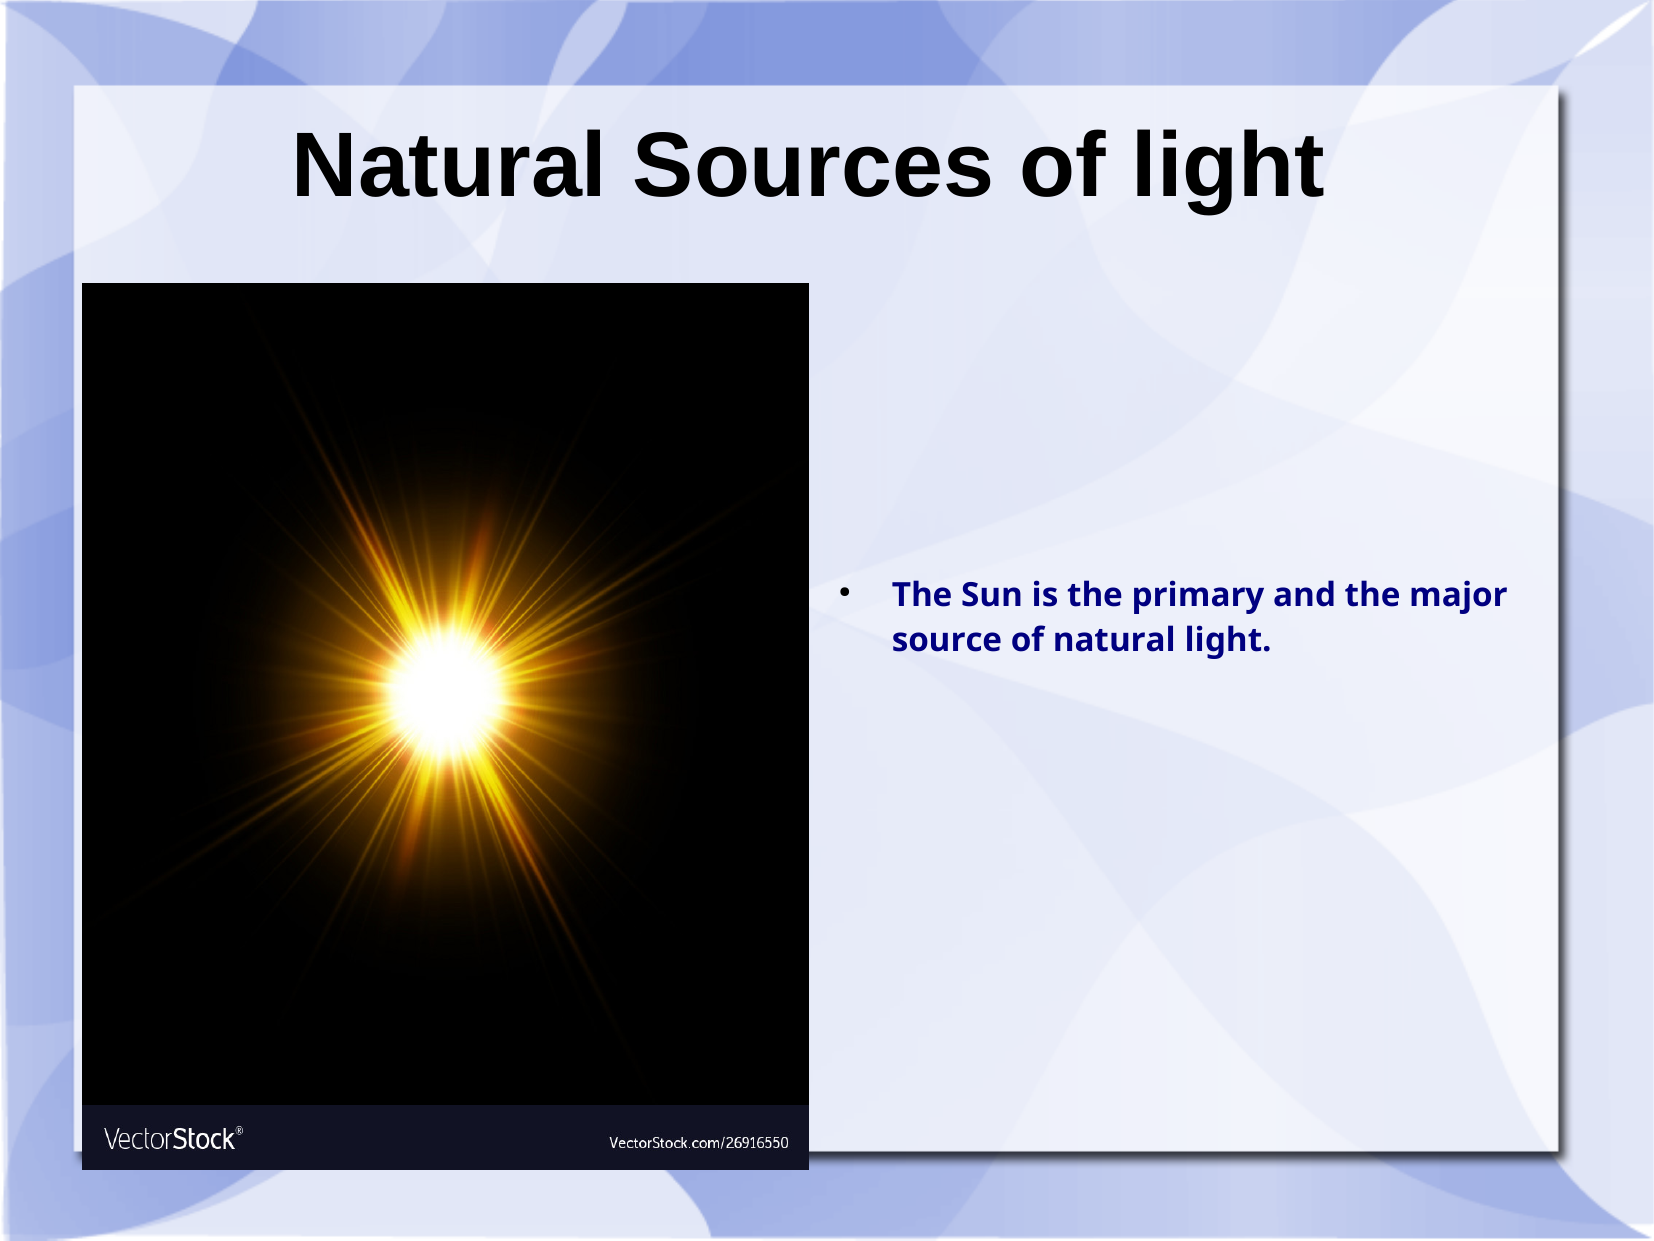

# Natural Sources of light
The Sun is the primary and the major source of natural light.